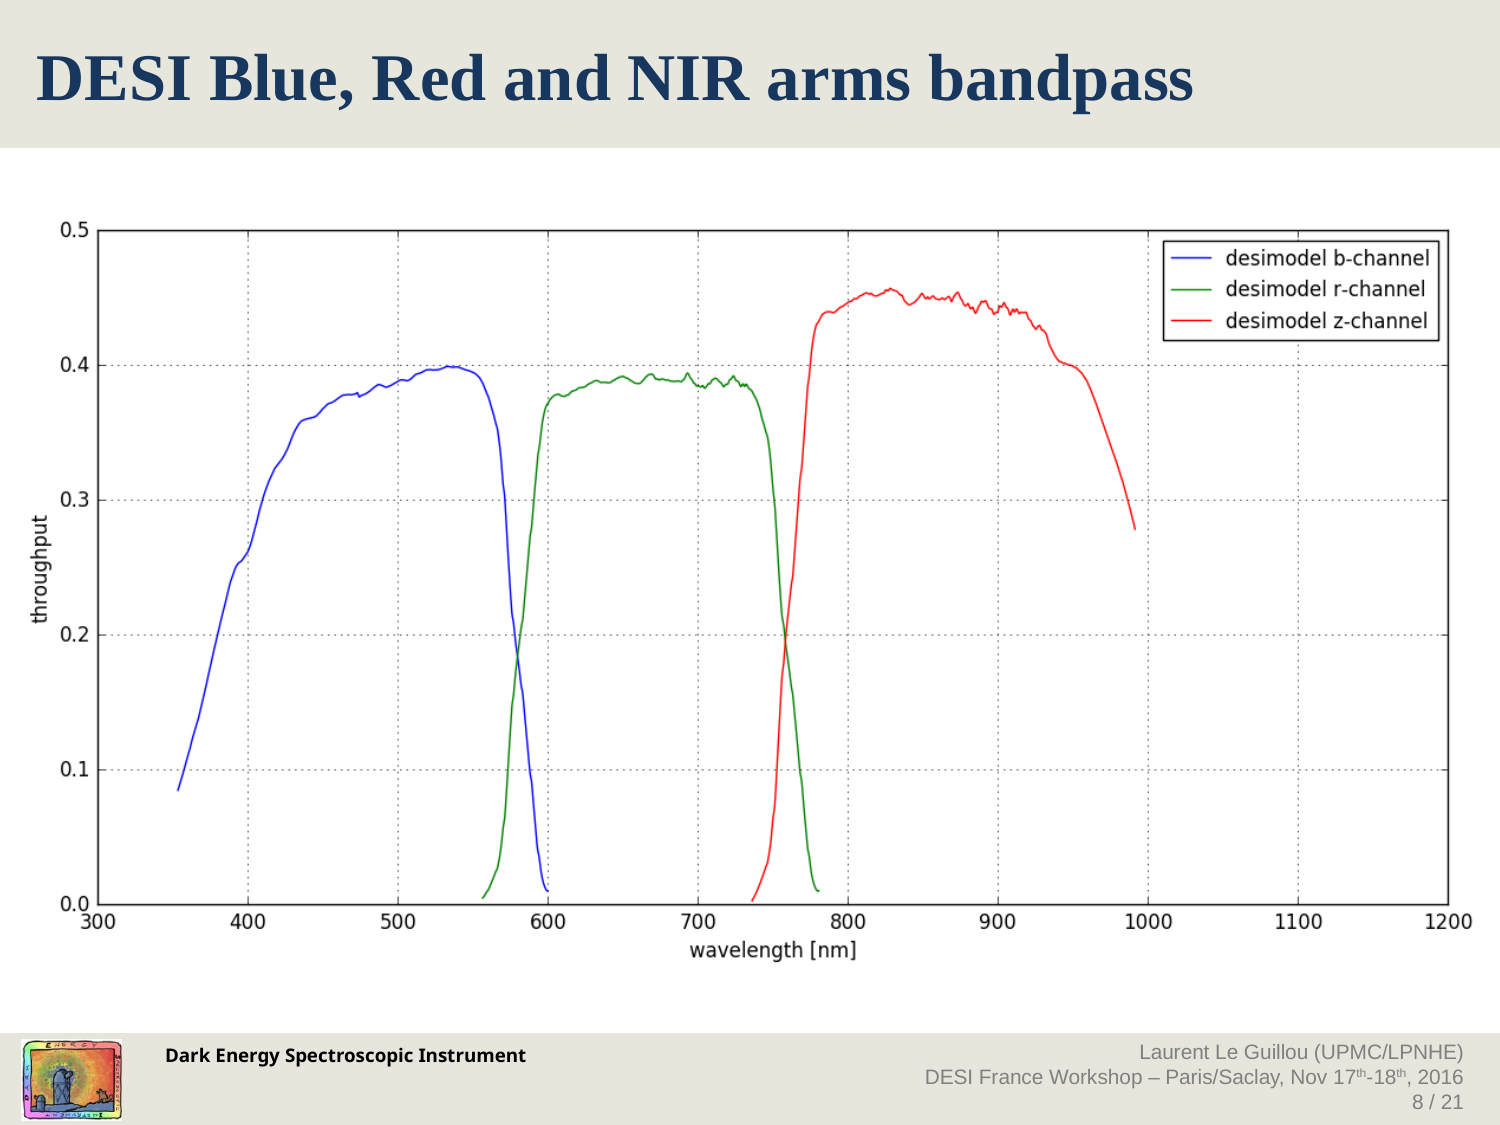

# DESI Blue, Red and NIR arms bandpass